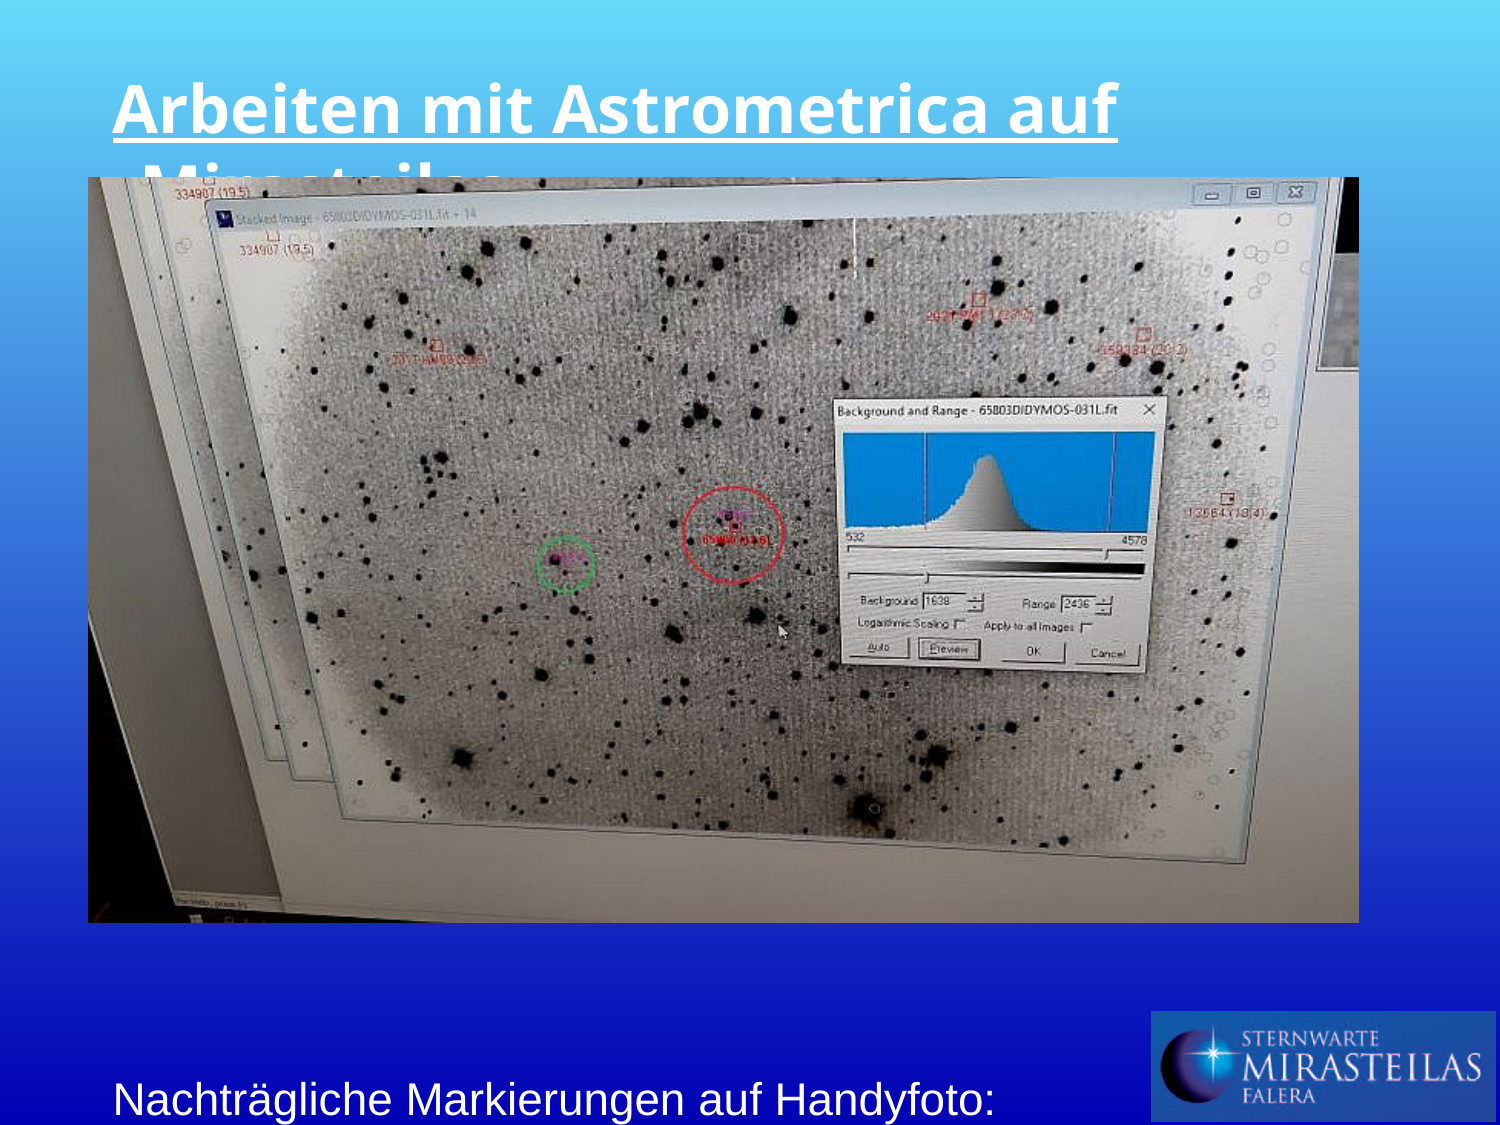

Arbeiten mit Astrometrica auf Mirasteilas
Nachträgliche Markierungen auf Handyfoto:
Bekanntes Objekt Didymos neues Objekt Fale999